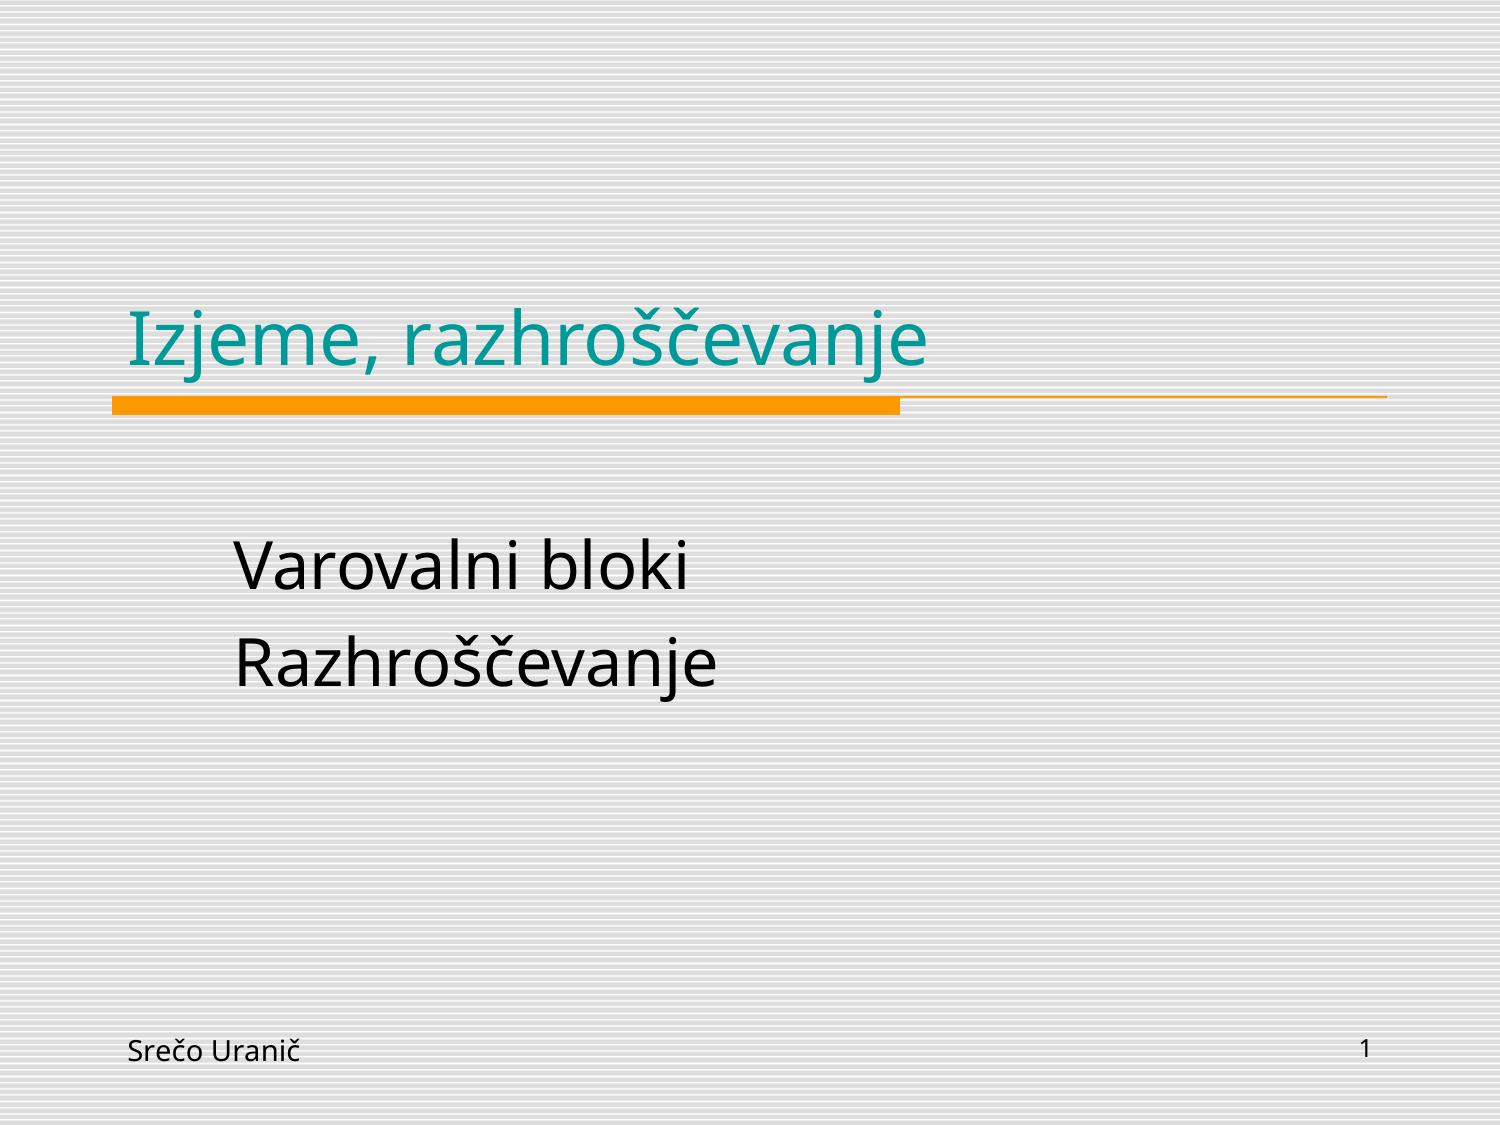

# Izjeme, razhroščevanje
Varovalni bloki
Razhroščevanje
Srečo Uranič